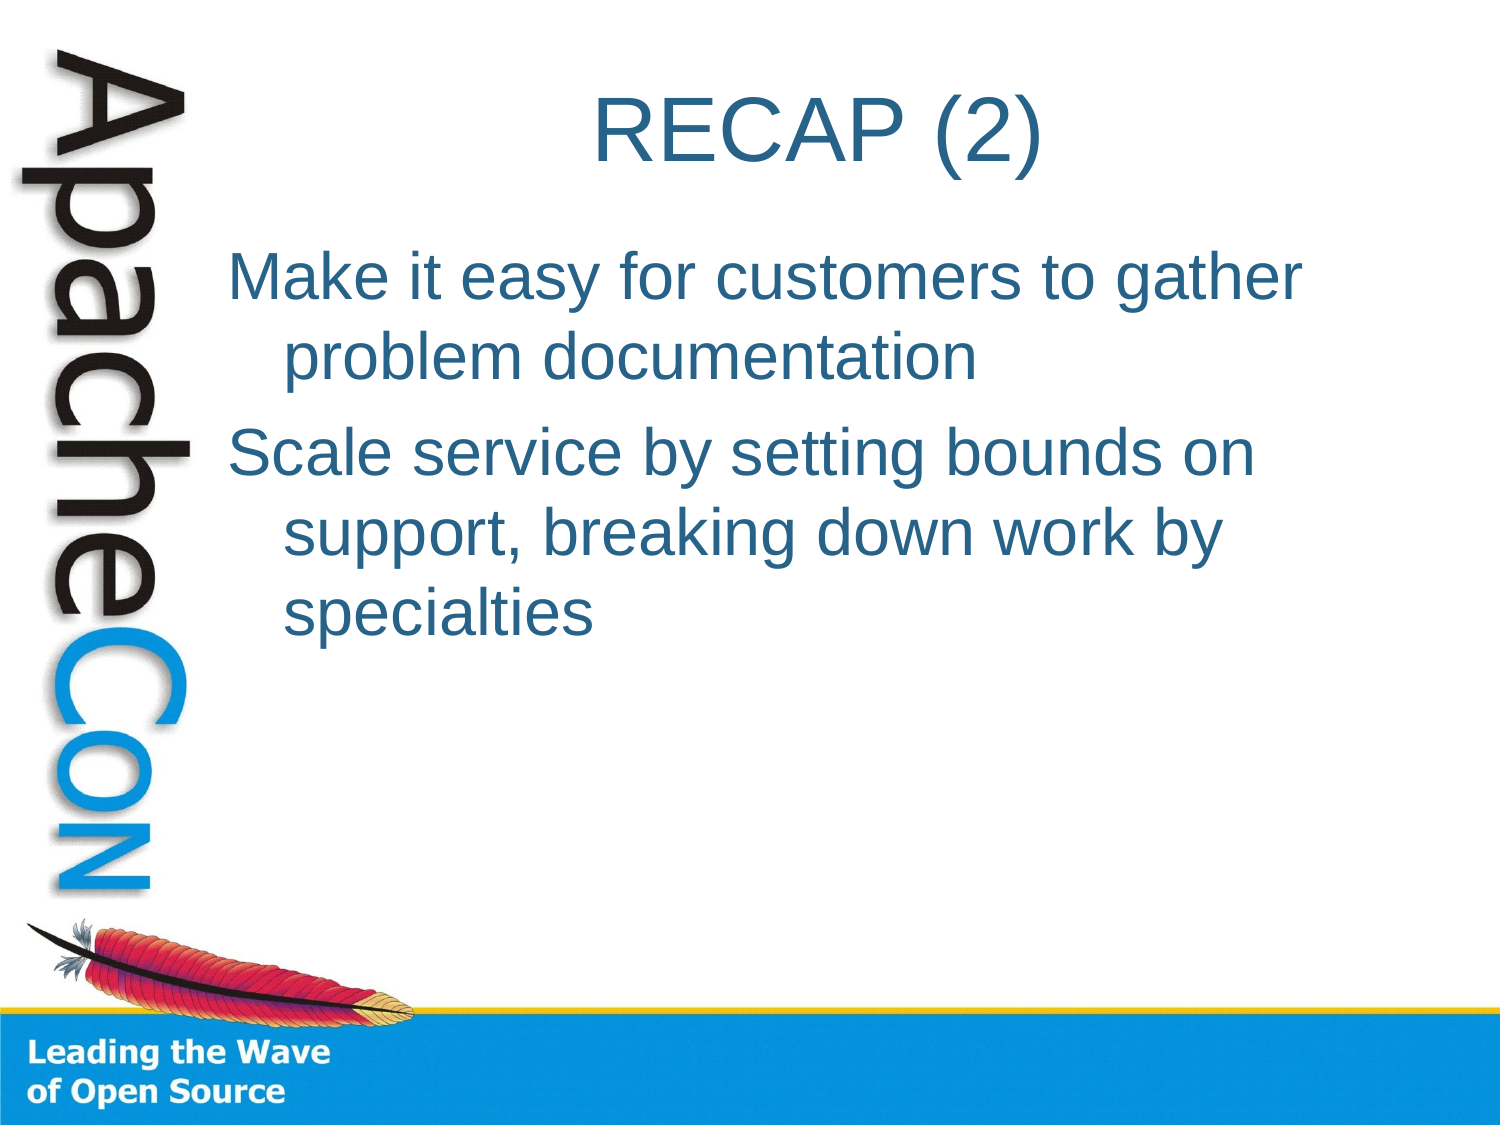

# RECAP (2)
Make it easy for customers to gather problem documentation
Scale service by setting bounds on support, breaking down work by specialties